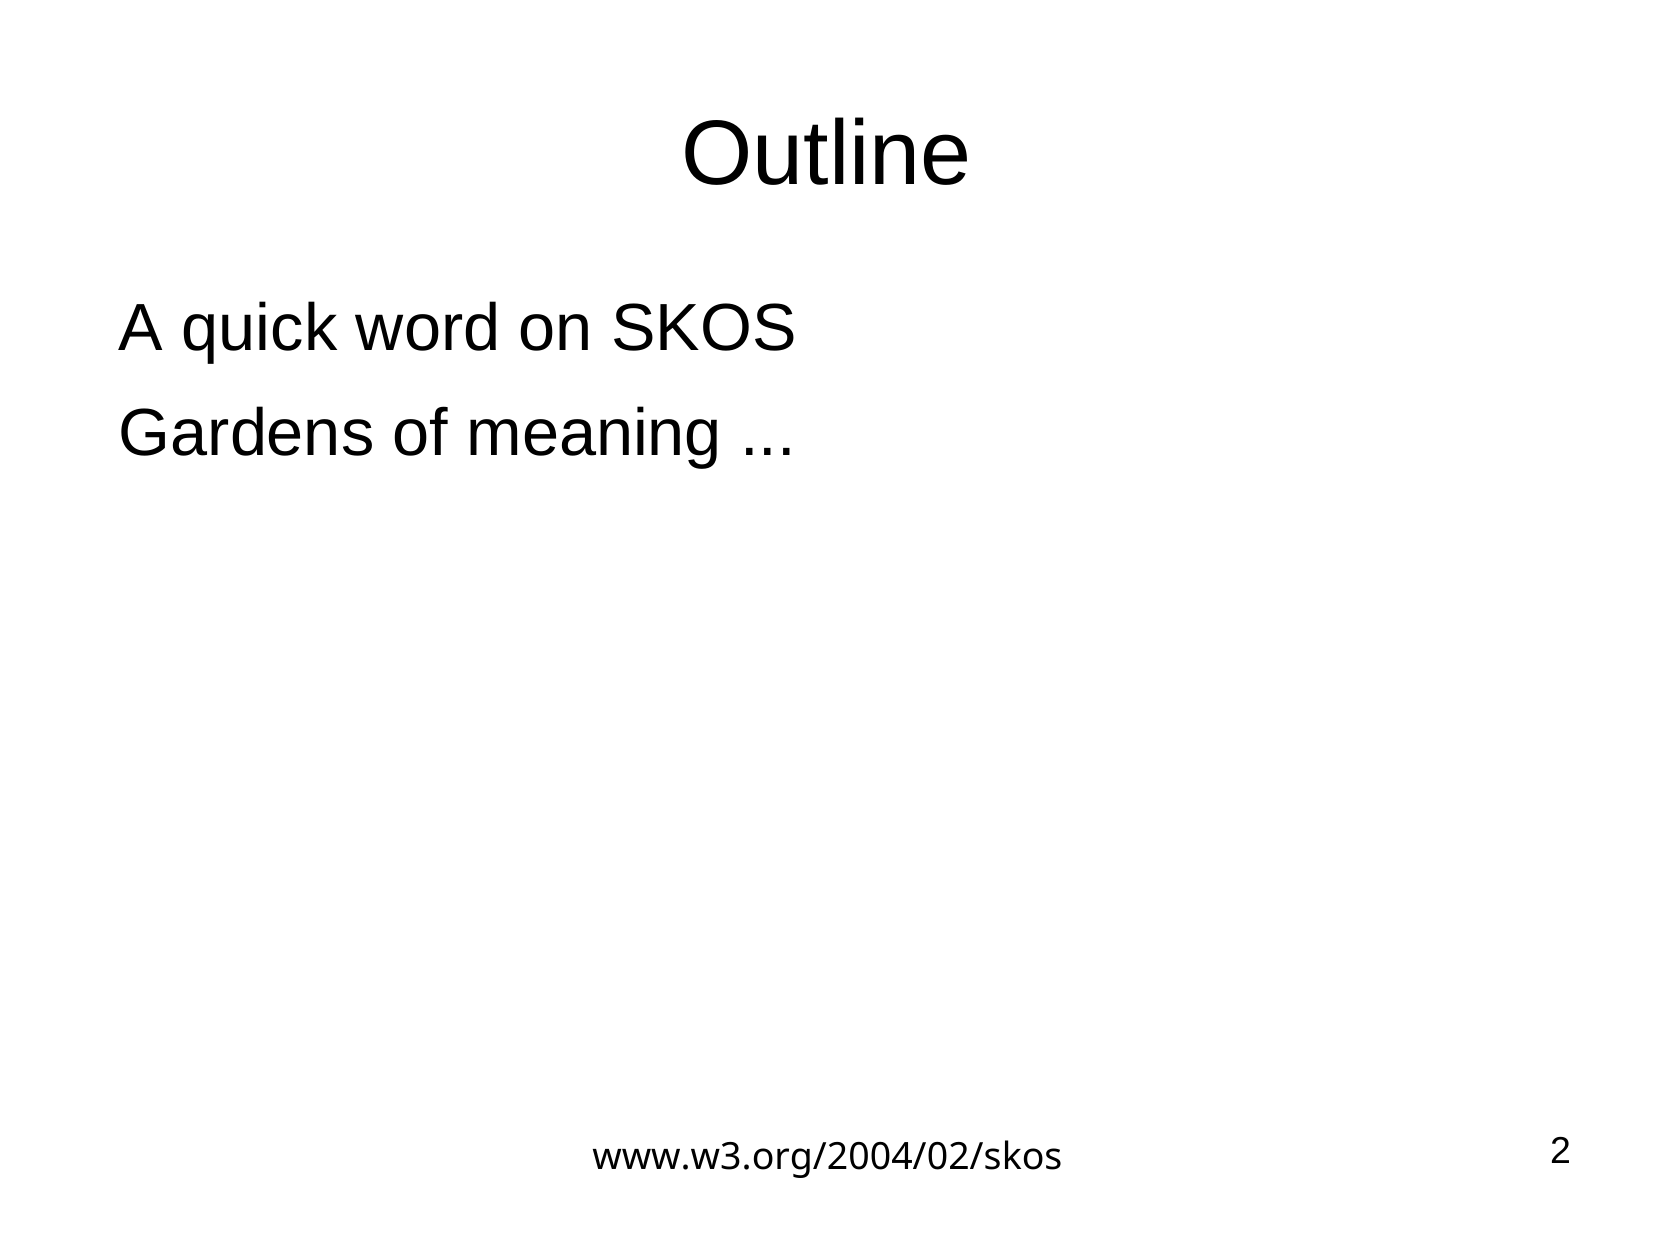

# Outline
 A quick word on SKOS
 Gardens of meaning ...
www.w3.org/2004/02/skos
2